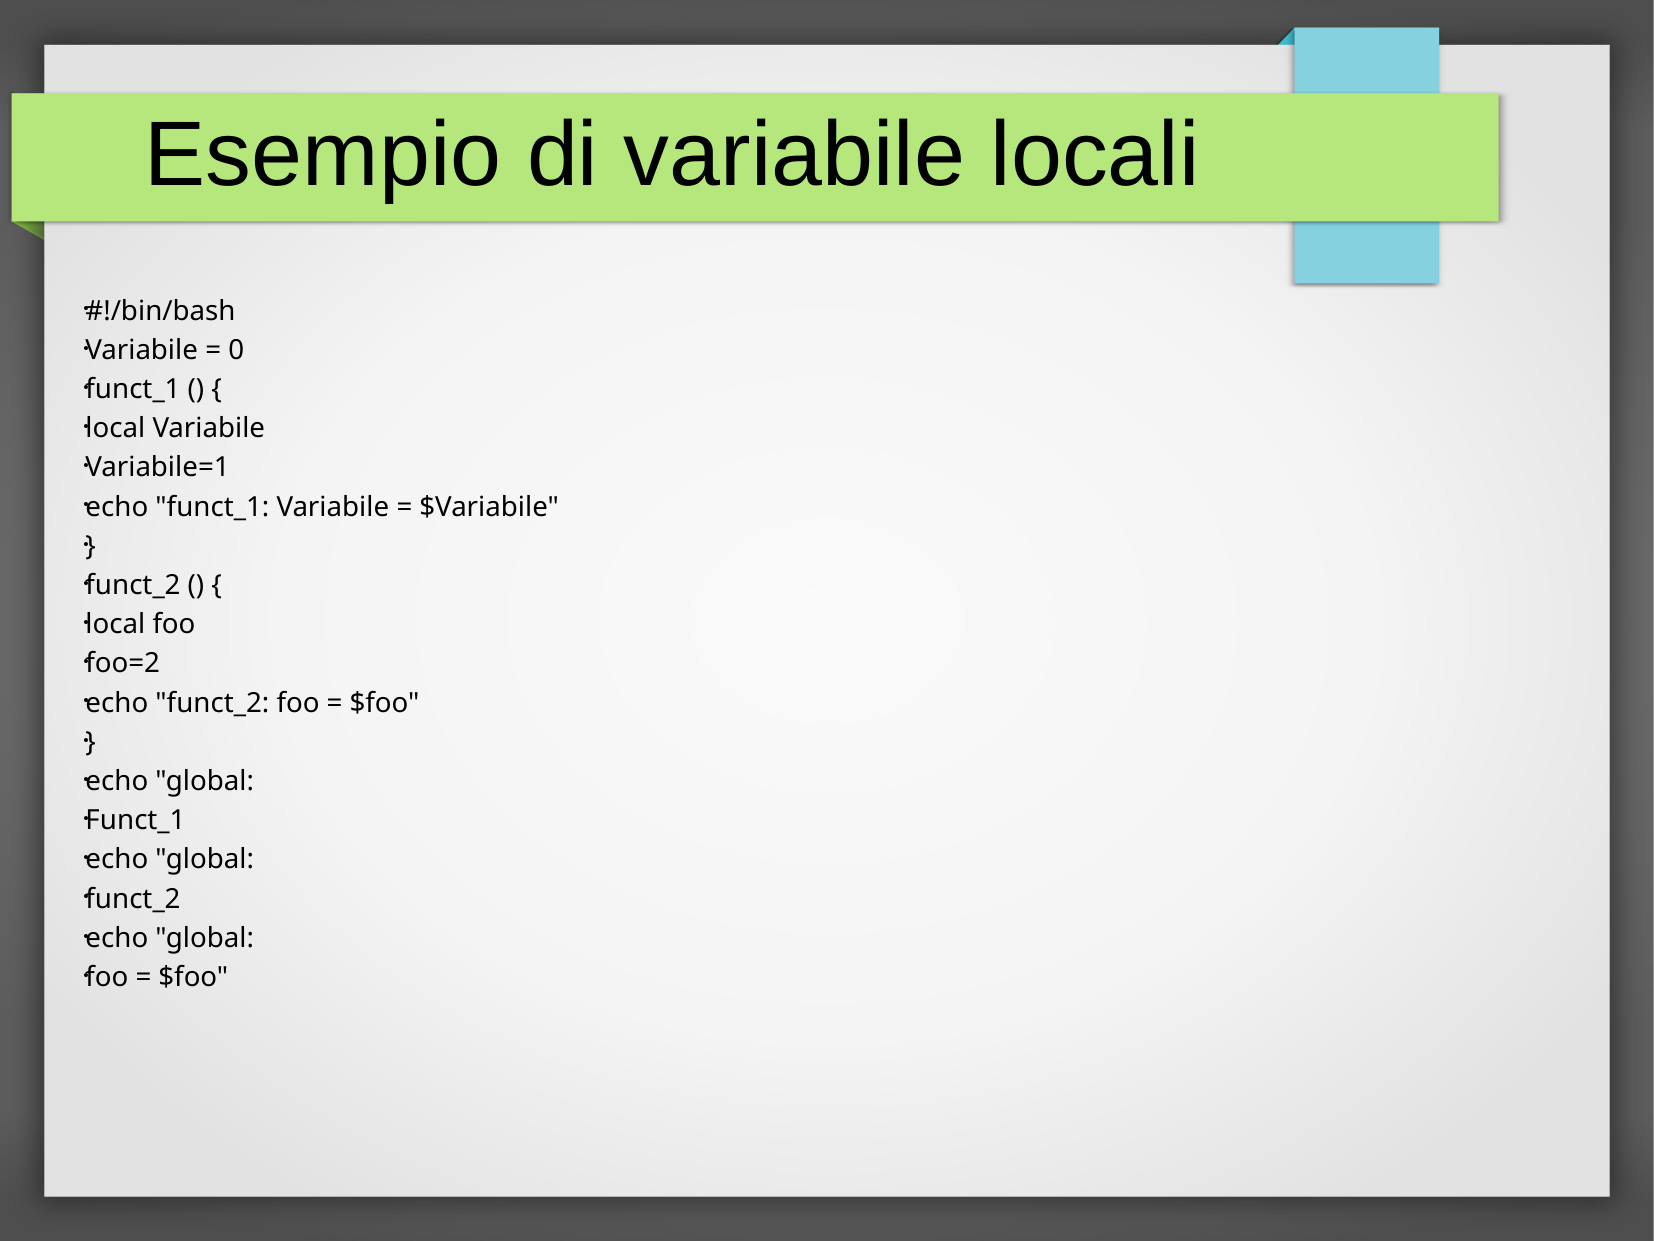

# Esempio di variabile locali
#!/bin/bash
Variabile = 0
funct_1 () {
local Variabile
Variabile=1
echo "funct_1: Variabile = $Variabile"
}
funct_2 () {
local foo
foo=2
echo "funct_2: foo = $foo"
}
echo "global:
Funct_1
echo "global:
funct_2
echo "global:
foo = $foo"